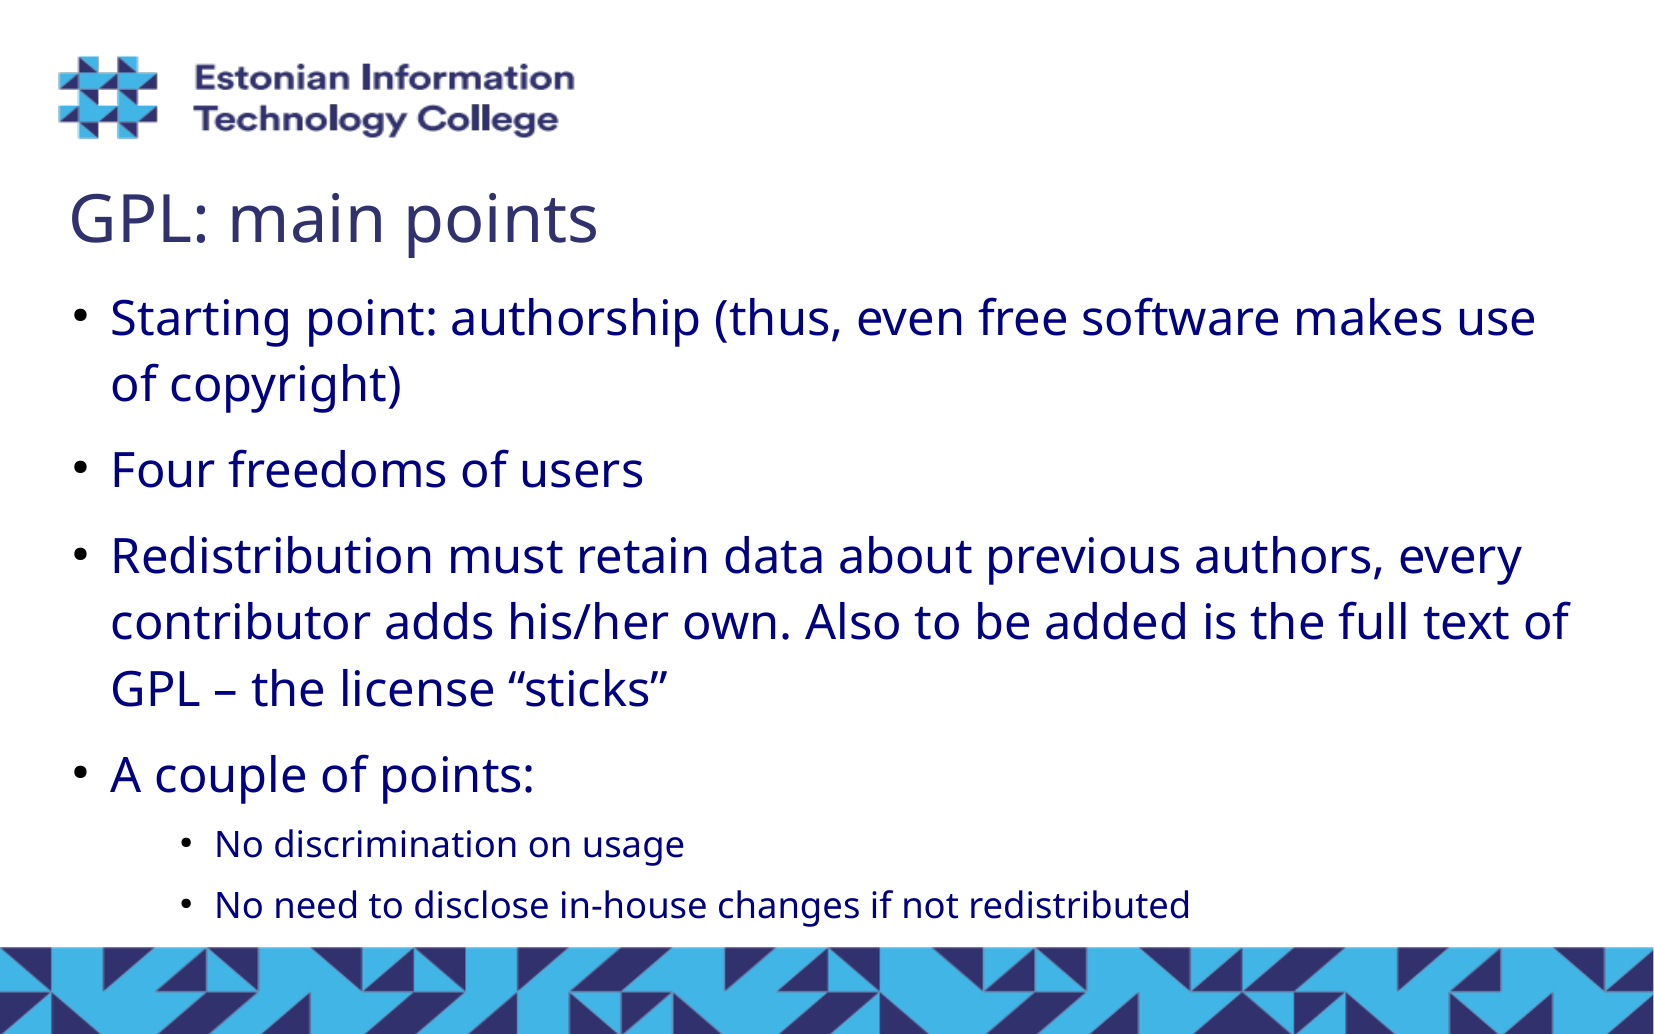

# GPL: main points
Starting point: authorship (thus, even free software makes use of copyright)
Four freedoms of users
Redistribution must retain data about previous authors, every contributor adds his/her own. Also to be added is the full text of GPL – the license “sticks”
A couple of points:
No discrimination on usage
No need to disclose in-house changes if not redistributed